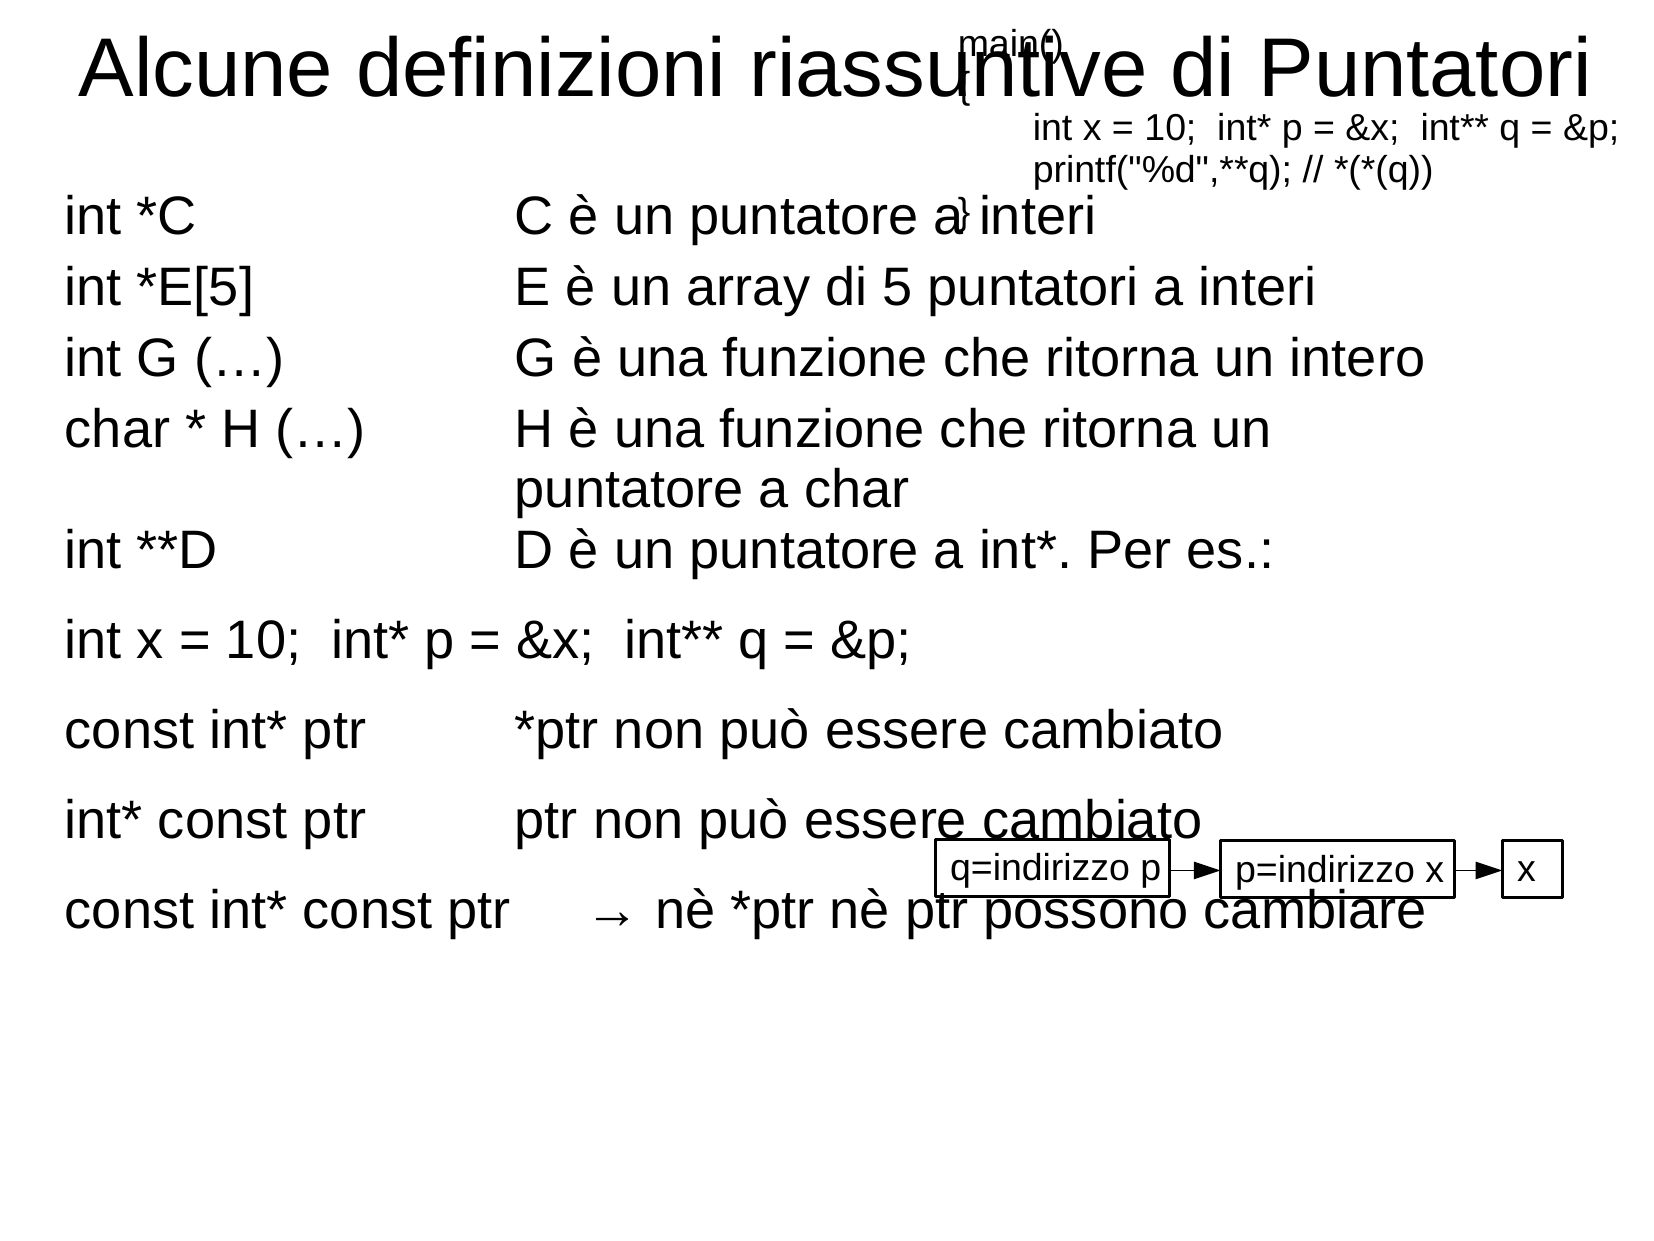

#include <stdio.h>
main()
{
	int x = 10; int* p = &x; int** q = &p;
	printf("%d",**q); // *(*(q))
}
# Alcune definizioni riassuntive di Puntatori
int *C			C è un puntatore a interi
int *E[5]		E è un array di 5 puntatori a interi
int G (…)		G è una funzione che ritorna un intero
char * H (…)	H è una funzione che ritorna un 					puntatore a char
int **D		D è un puntatore a int*. Per es.:
int x = 10; int* p = &x; int** q = &p;
const int* ptr	*ptr non può essere cambiato
int* const ptr	ptr non può essere cambiato
const int* const ptr → nè *ptr nè ptr possono cambiare
q=indirizzo p
x
p=indirizzo x